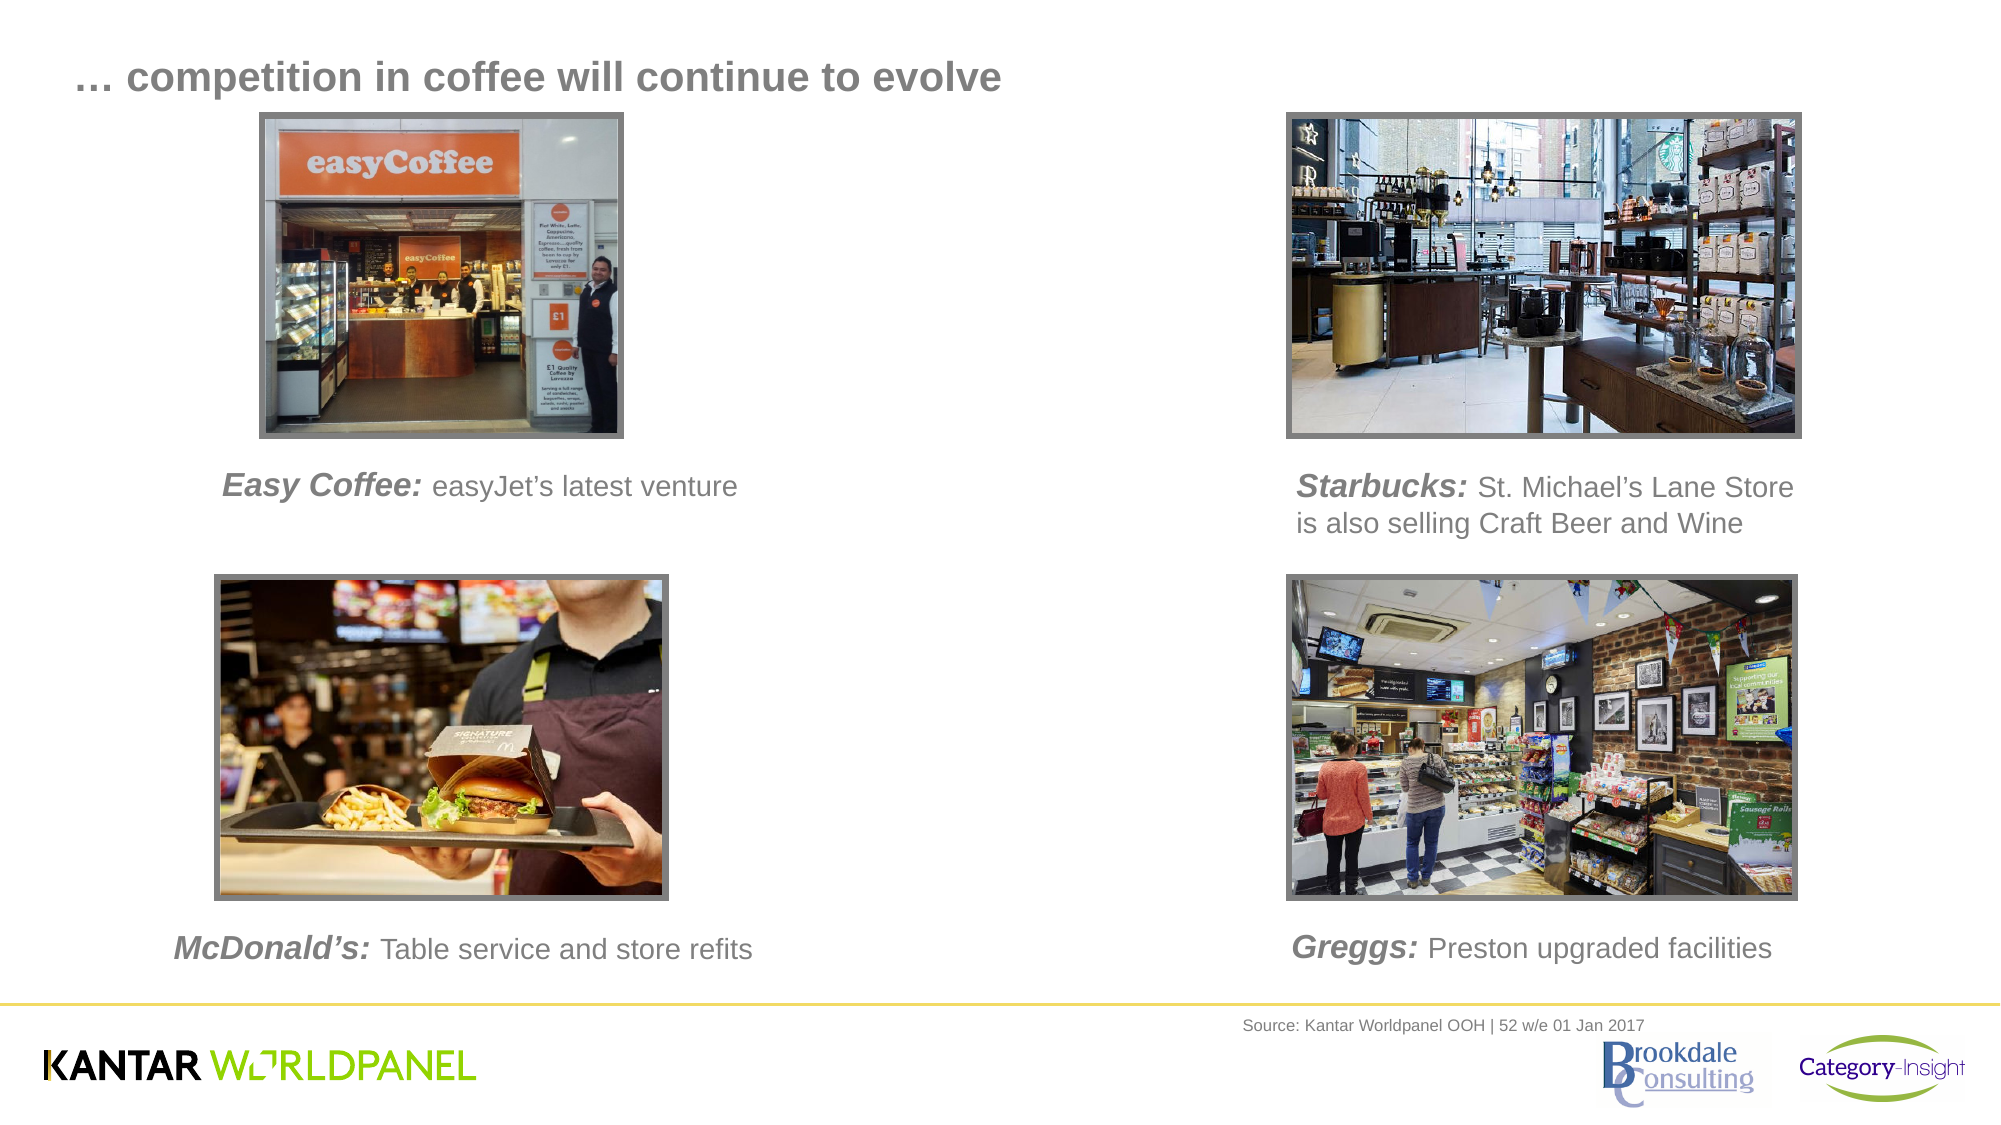

# … competition in coffee will continue to evolve
Easy Coffee: easyJet’s latest venture
Starbucks: St. Michael’s Lane Store is also selling Craft Beer and Wine
Greggs: Preston upgraded facilities
McDonald’s: Table service and store refits
Source: Kantar Worldpanel OOH | 52 w/e 01 Jan 2017